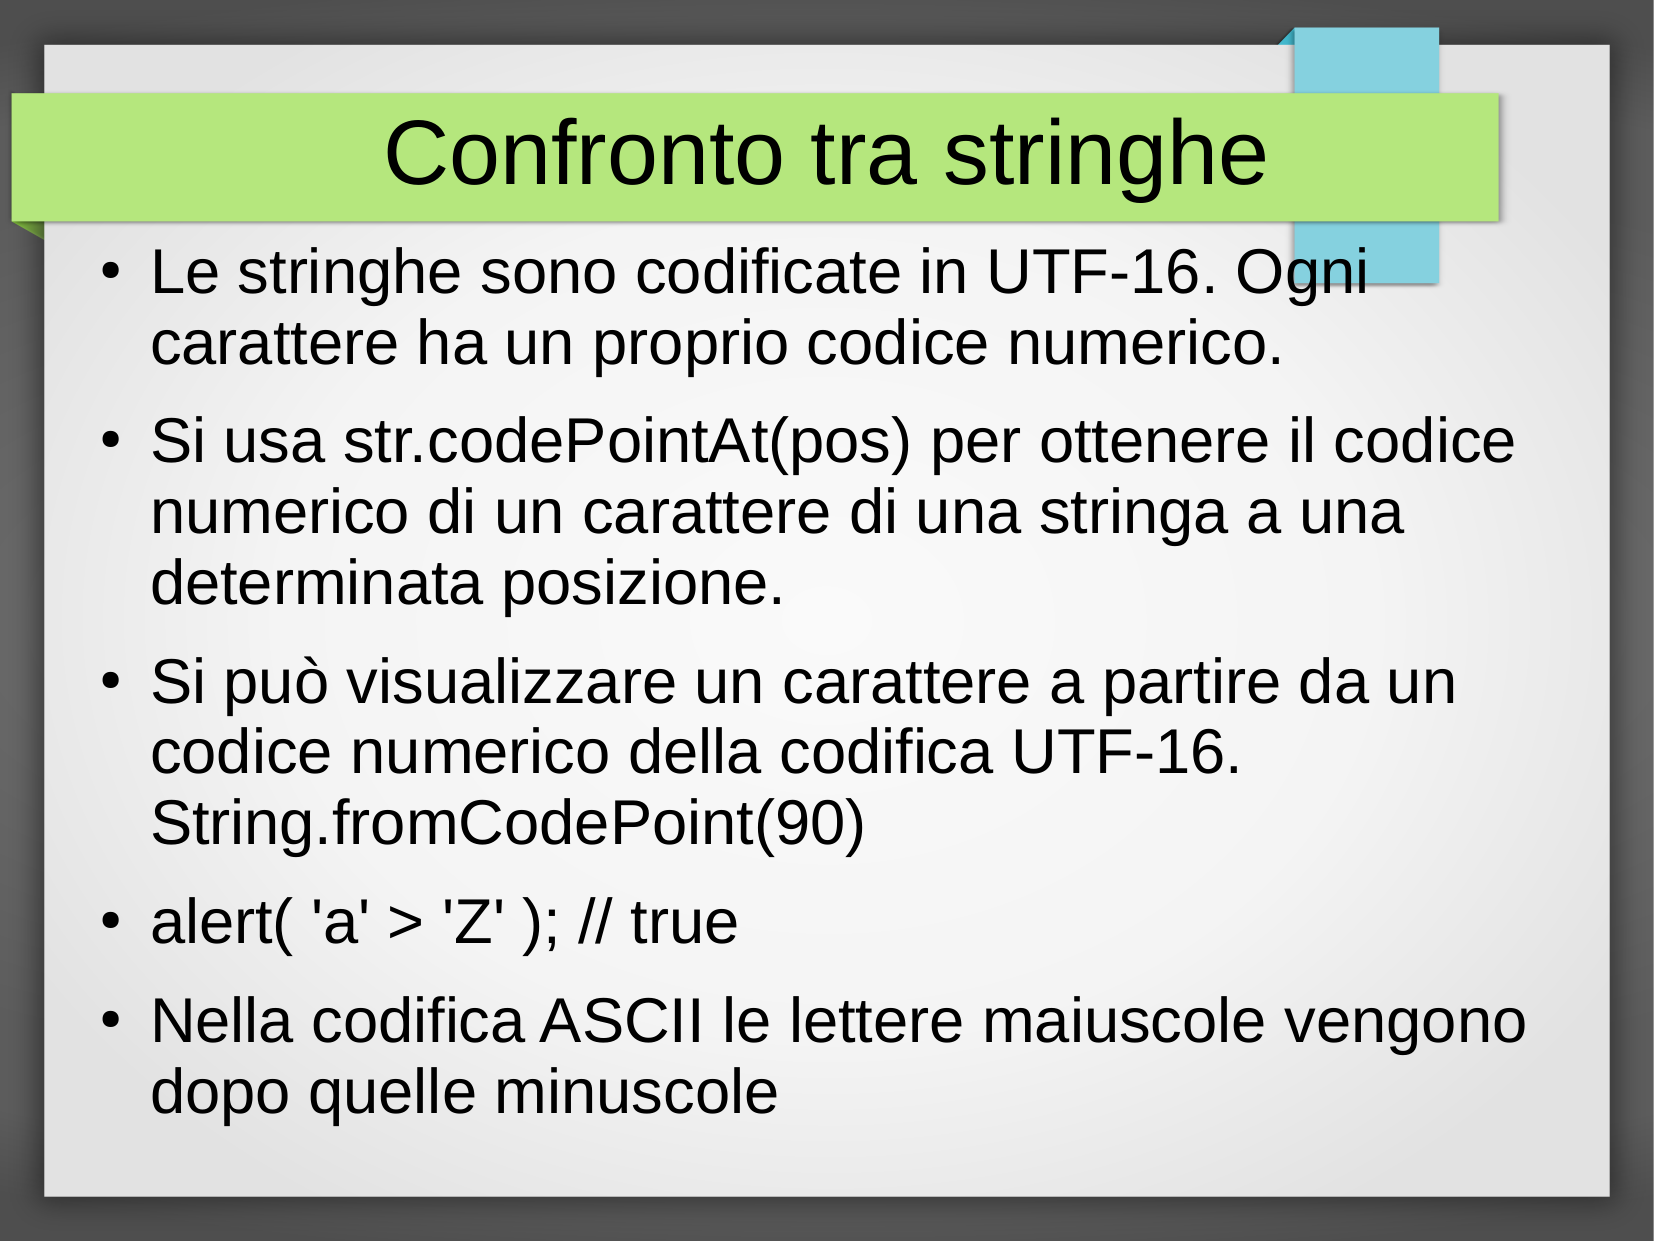

# Confronto tra stringhe
Le stringhe sono codificate in UTF-16. Ogni carattere ha un proprio codice numerico.
Si usa str.codePointAt(pos) per ottenere il codice numerico di un carattere di una stringa a una determinata posizione.
Si può visualizzare un carattere a partire da un codice numerico della codifica UTF-16. String.fromCodePoint(90)
alert( 'a' > 'Z' ); // true
Nella codifica ASCII le lettere maiuscole vengono dopo quelle minuscole